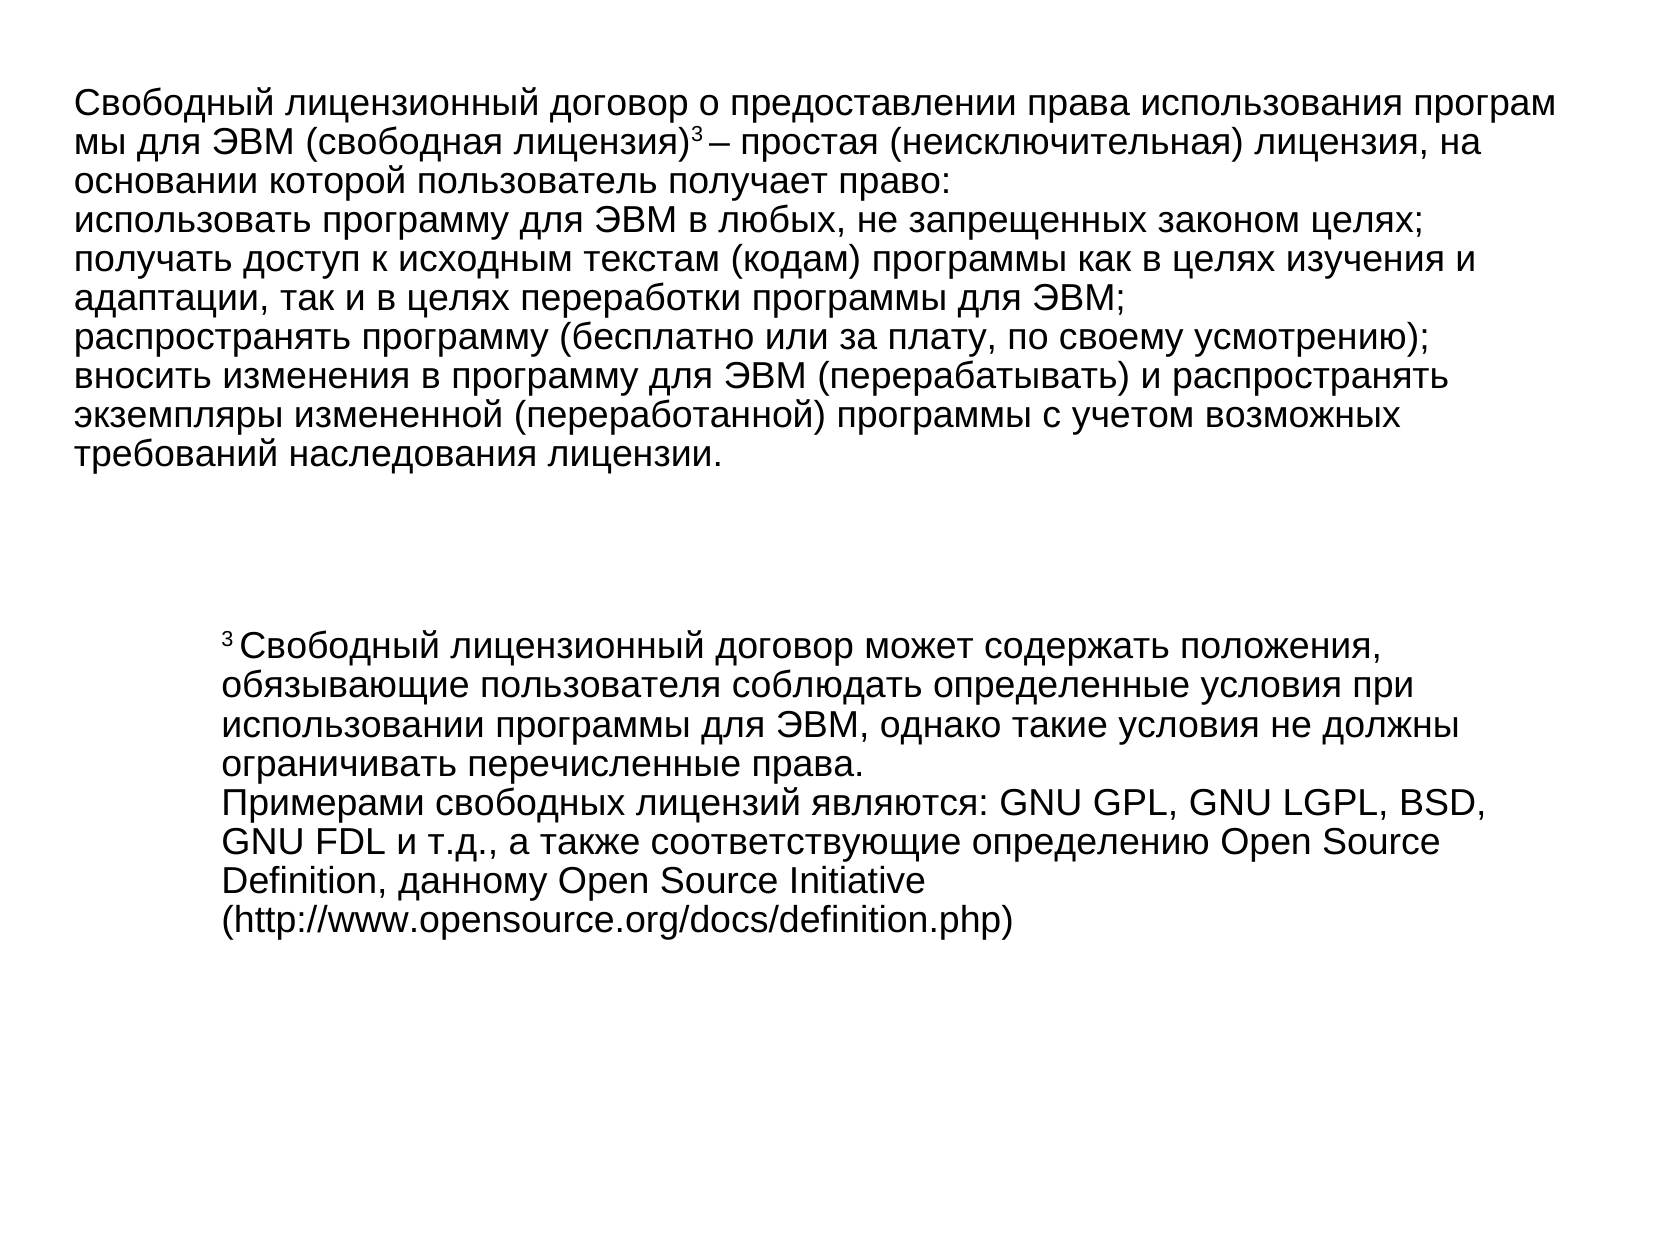

Свободный лицензионный договор о предоставлении права использования програм­мы для ЭВМ (свободная лицензия)3 – простая (неисключительная) лицензия, на основании которой пользователь получает право:
использовать программу для ЭВМ в любых, не запрещенных законом целях;
получать доступ к исходным текстам (кодам) программы как в целях изучения и адаптации, так и в целях переработки программы для ЭВМ;
распространять программу (бесплатно или за плату, по своему усмотрению);
вносить изменения в программу для ЭВМ (перерабатывать) и распространять экземпляры измененной (переработанной) программы с учетом возможных требований наследования лицензии.
3 Свободный лицензионный договор может содержать положения, обязывающие пользователя соблюдать определенные условия при использовании программы для ЭВМ, однако такие условия не должны ограничивать перечисленные права.
Примерами свободных лицензий являются: GNU GPL, GNU LGPL, BSD, GNU FDL и т.д., а также соответствующие определению Open Source Definition, данному Open Source Initiative (http://www.opensource.org/docs/definition.php)